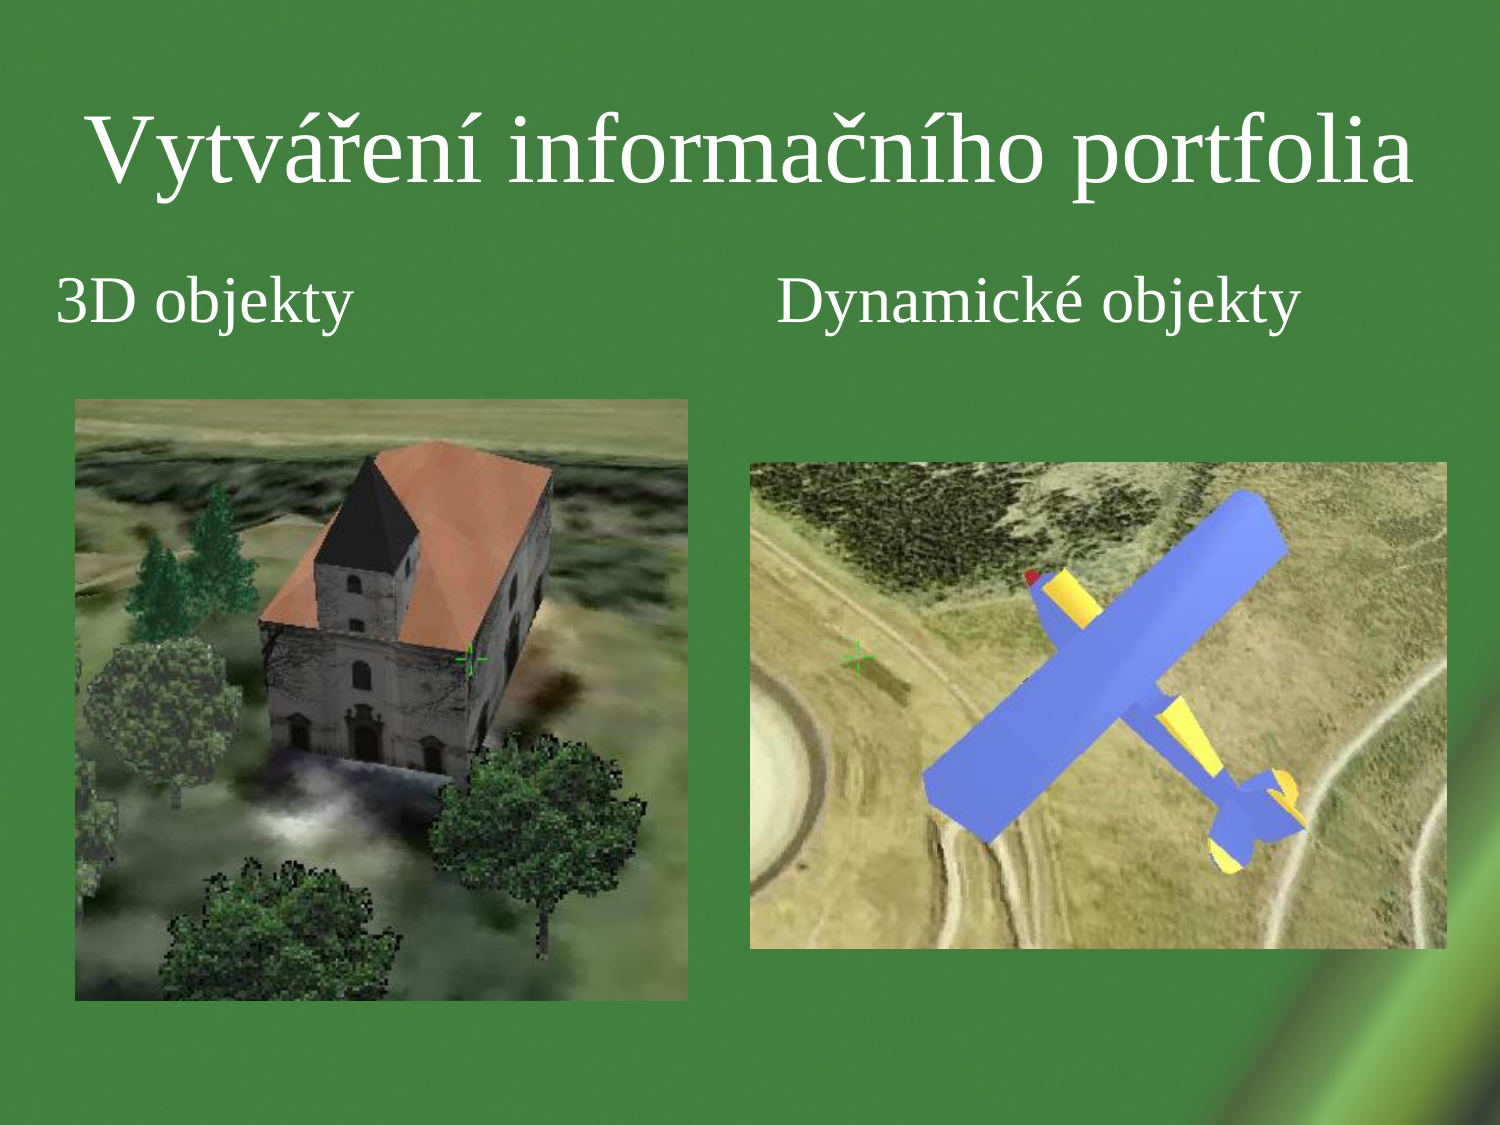

# Vytváření informačního portfolia
Dynamické objekty
3D objekty